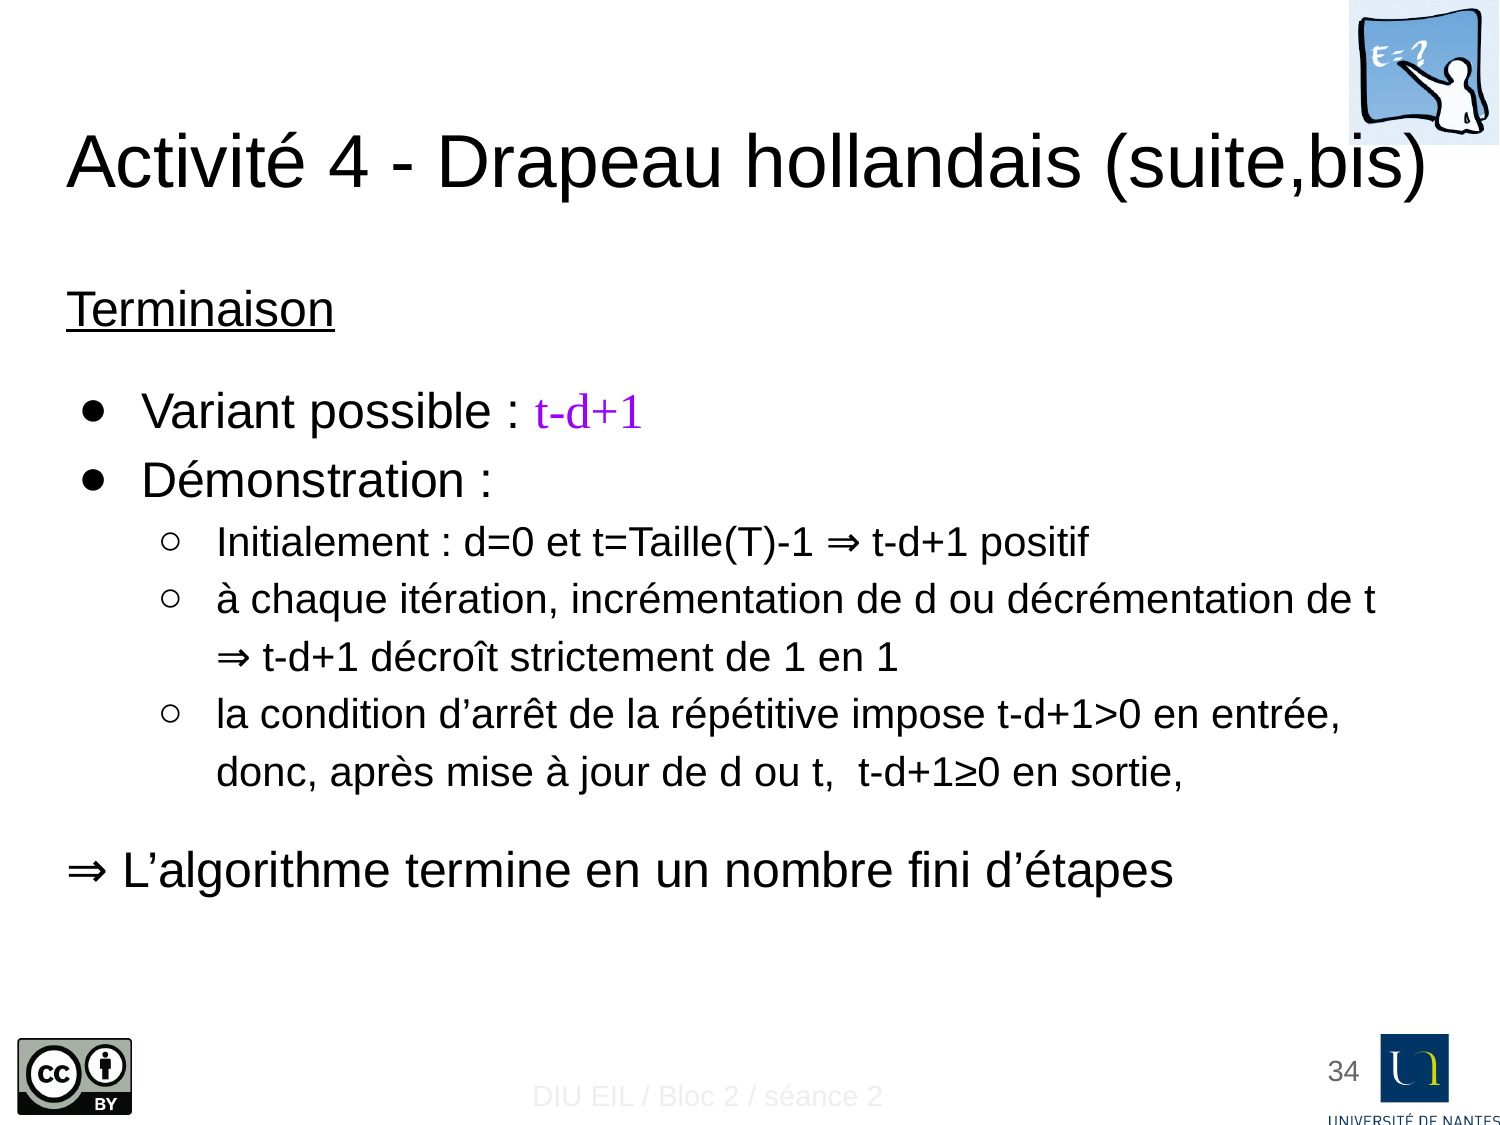

# Activité 4 - Drapeau hollandais (suite,bis)
Terminaison
Variant possible : t-d+1
Démonstration :
Initialement : d=0 et t=Taille(T)-1 ⇒ t-d+1 positif
à chaque itération, incrémentation de d ou décrémentation de t
⇒ t-d+1 décroît strictement de 1 en 1
la condition d’arrêt de la répétitive impose t-d+1>0 en entrée, donc, après mise à jour de d ou t, t-d+1≥0 en sortie,
⇒ L’algorithme termine en un nombre fini d’étapes